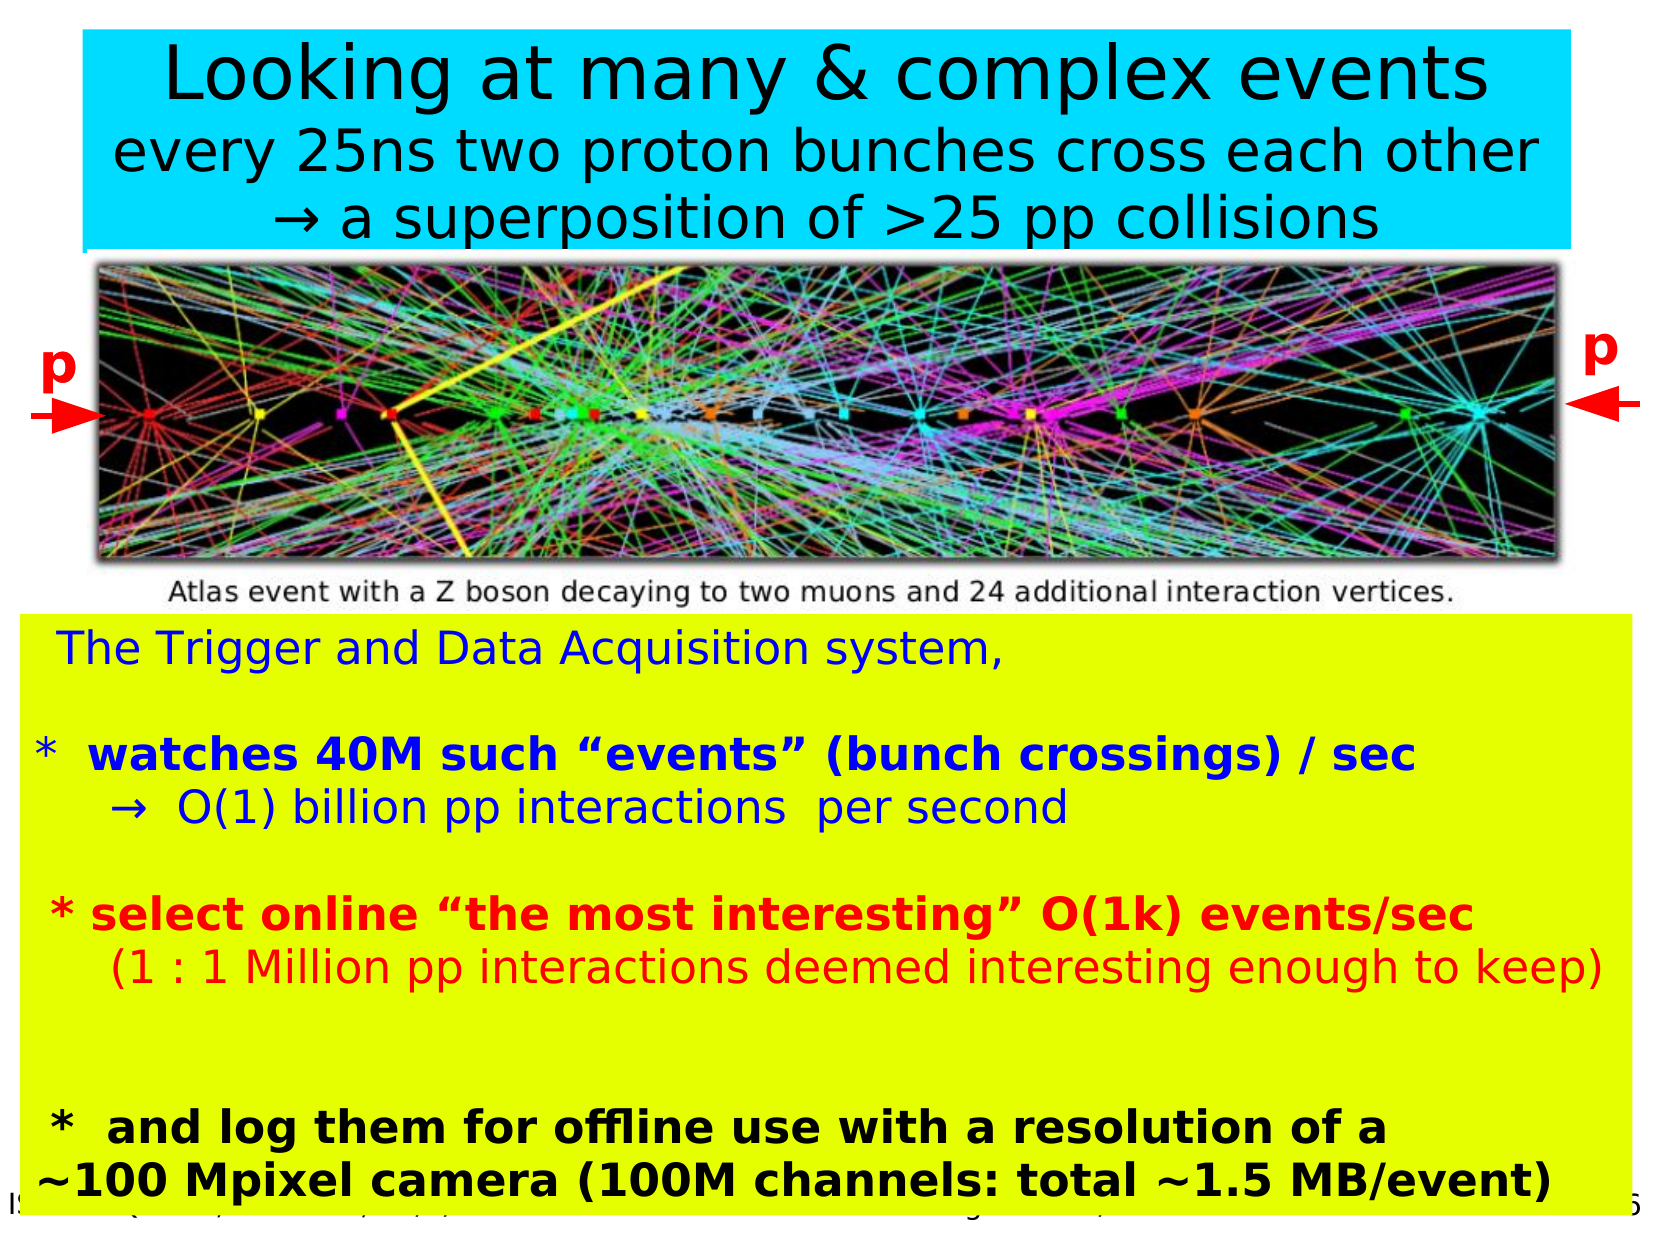

# Looking at many & complex events every 25ns two proton bunches cross each other → a superposition of >25 pp collisions
p
p
p
The Trigger and Data Acquisition system,
* watches 40M such “events” (bunch crossings) / sec
	→ O(1) billion pp interactions per second
 * select online “the most interesting” O(1k) events/sec
	(1 : 1 Million pp interactions deemed interesting enough to keep)
 * and log them for offline use with a resolution of a 			~100 Mpixel camera (100M channels: total ~1.5 MB/event)
ISOTDAQ2023, Istanbul, 21/6/2023
K. Kordas - Pattern Recognition w/ Associative Memories & FPGAs
6